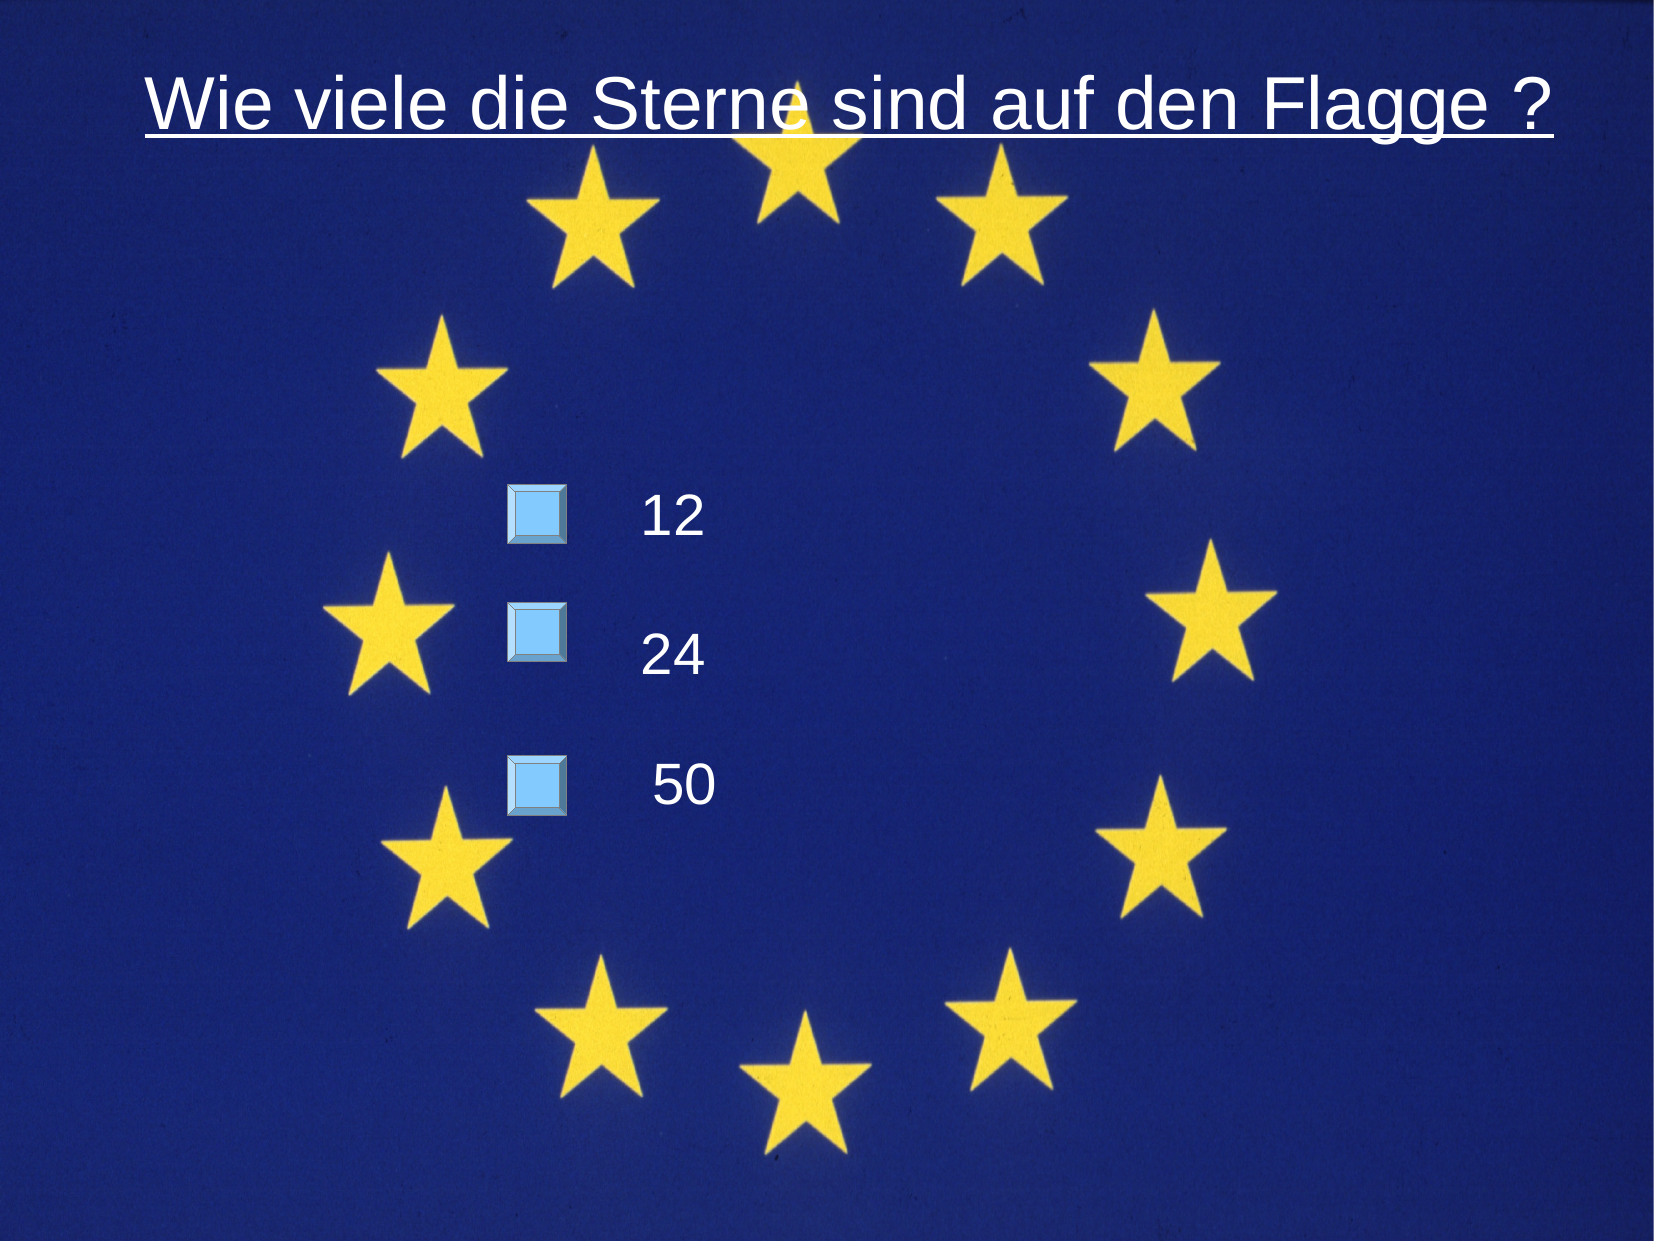

Wie viele die Sterne sind auf den Flagge ?
12
24
50